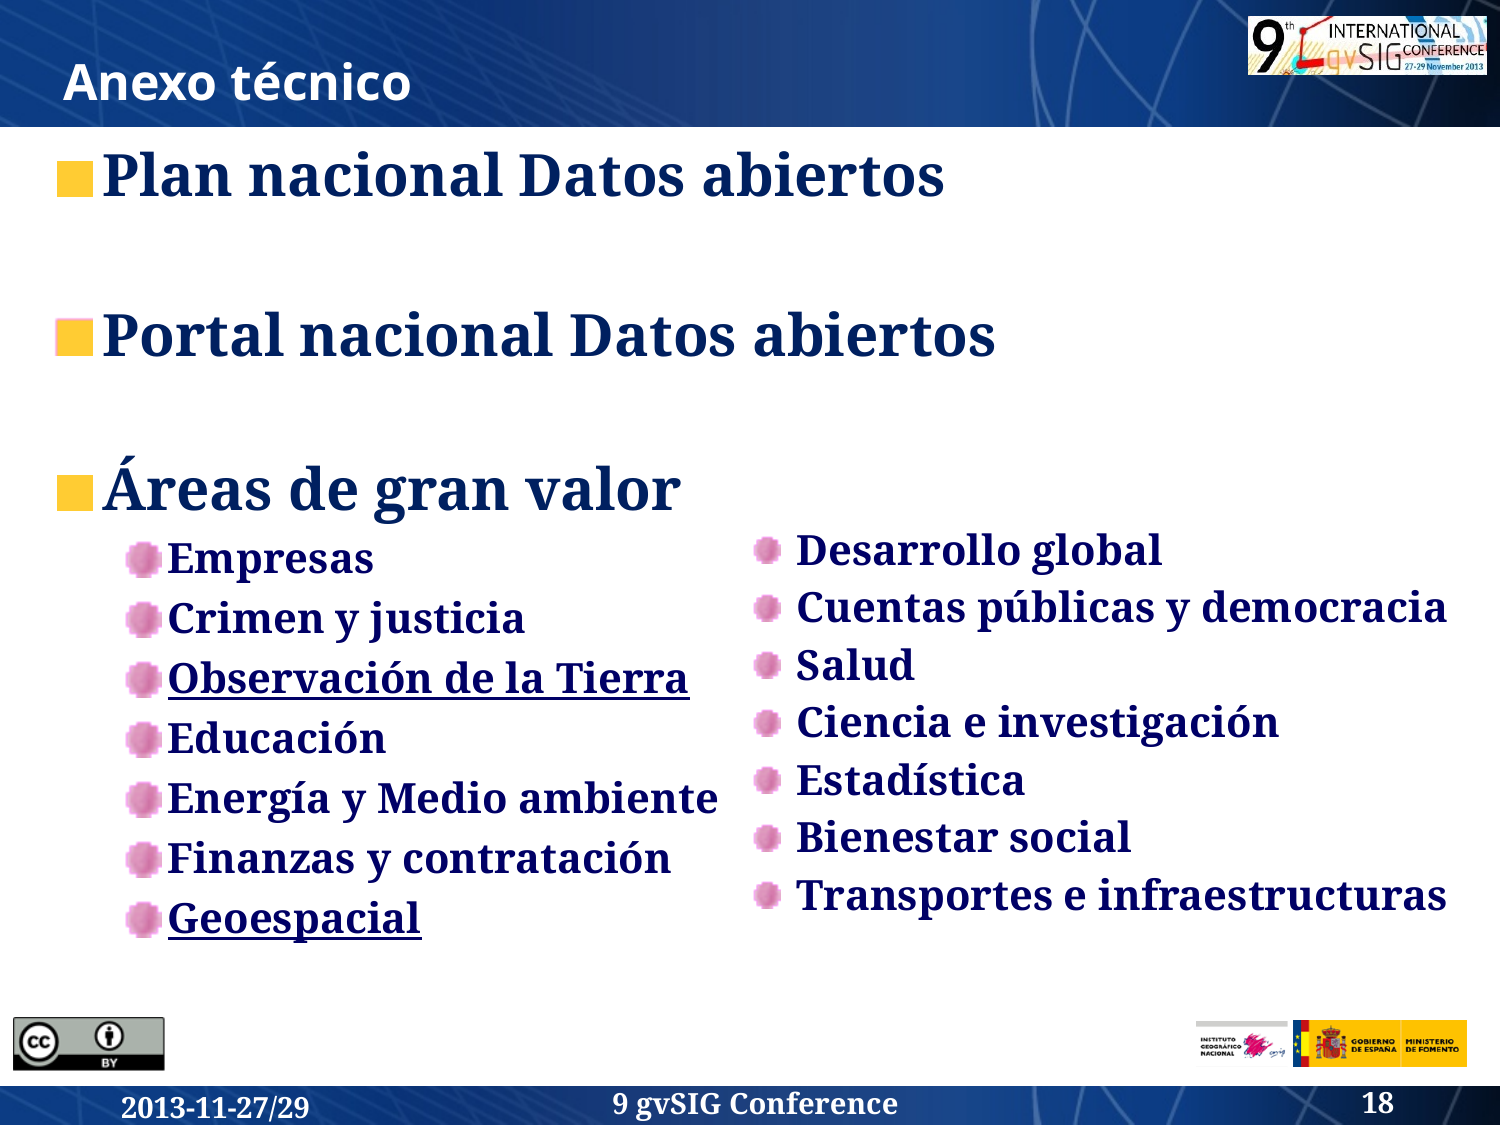

# Anexo técnico
Plan nacional Datos abiertos
Portal nacional Datos abiertos
Áreas de gran valor
Empresas
Crimen y justicia
Observación de la Tierra
Educación
Energía y Medio ambiente
Finanzas y contratación
Geoespacial
Desarrollo global
Cuentas públicas y democracia
Salud
Ciencia e investigación
Estadística
Bienestar social
Transportes e infraestructuras